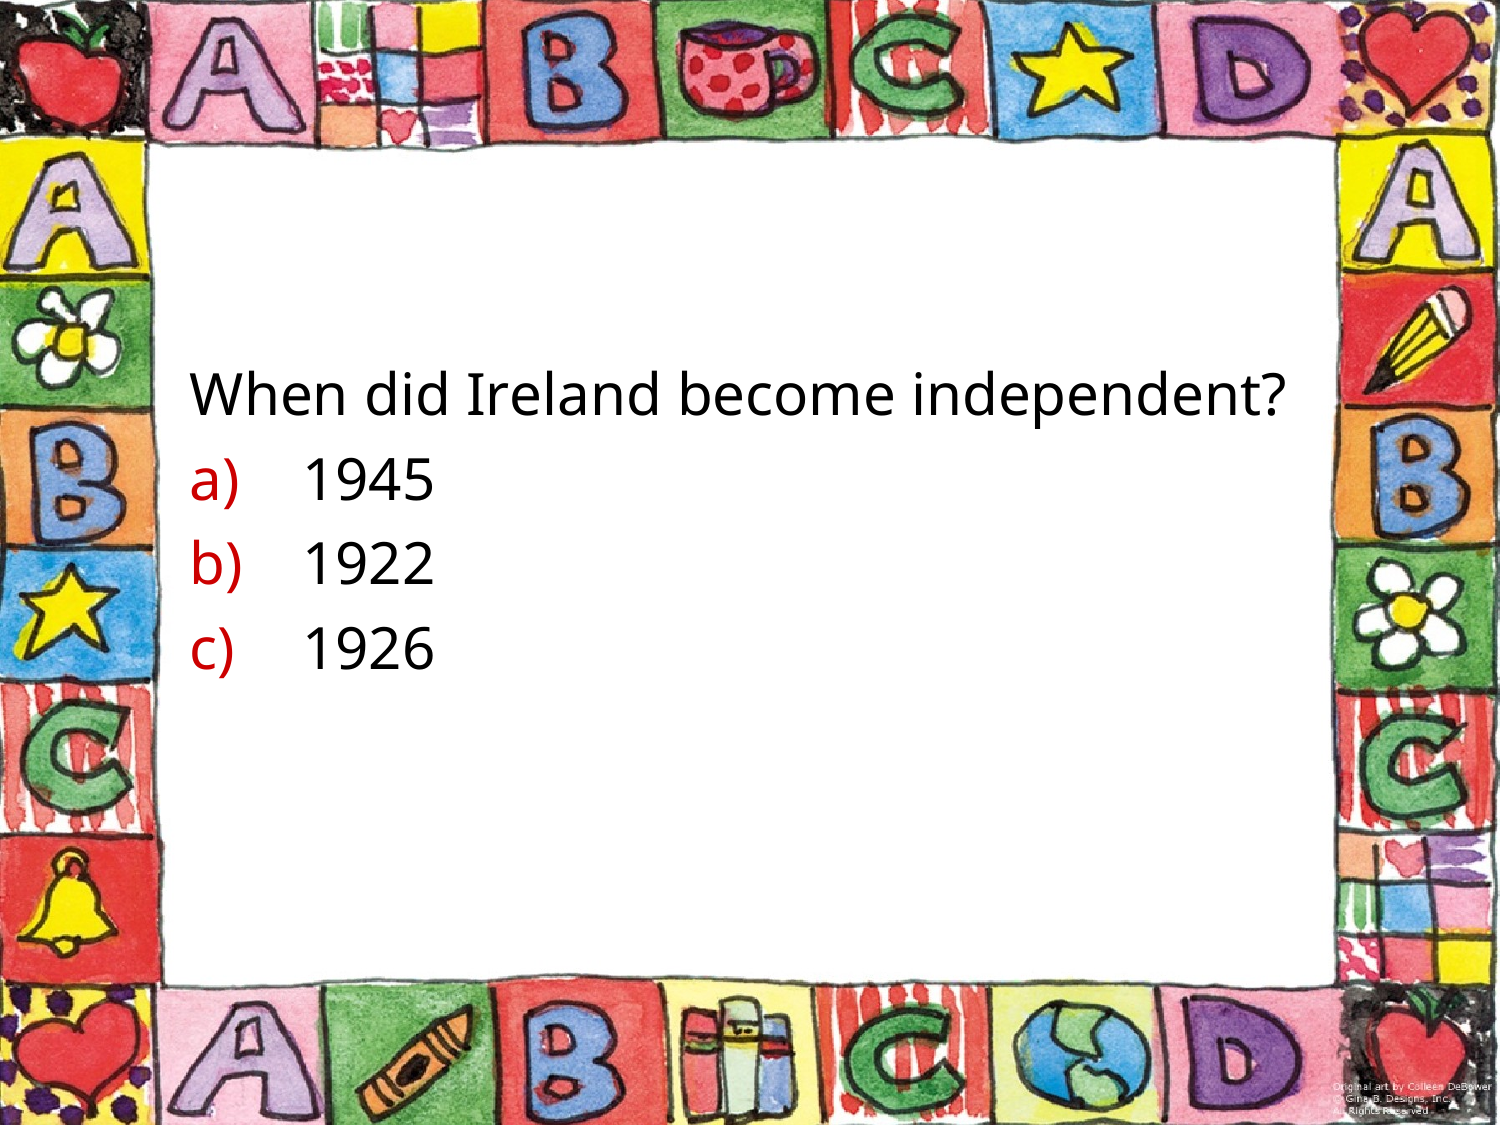

#
When did Ireland become independent?
1945
1922
1926